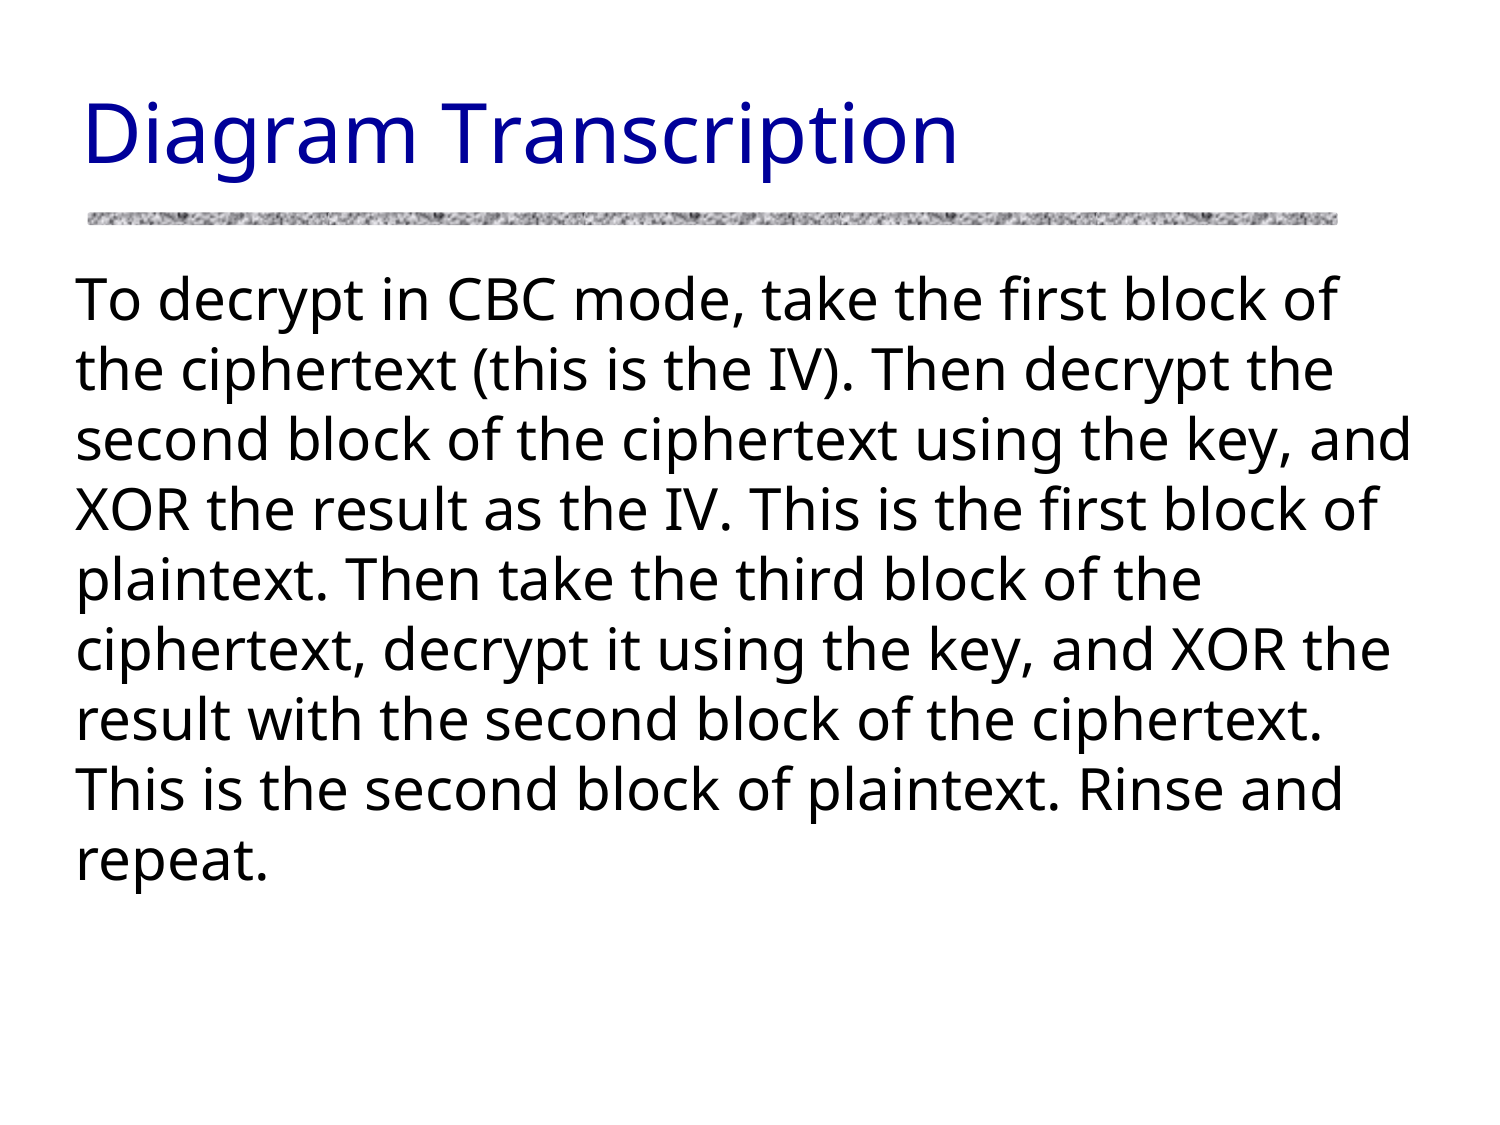

# Diagram Transcription
To decrypt in CBC mode, take the first block of the ciphertext (this is the IV). Then decrypt the second block of the ciphertext using the key, and XOR the result as the IV. This is the first block of plaintext. Then take the third block of the ciphertext, decrypt it using the key, and XOR the result with the second block of the ciphertext. This is the second block of plaintext. Rinse and repeat.